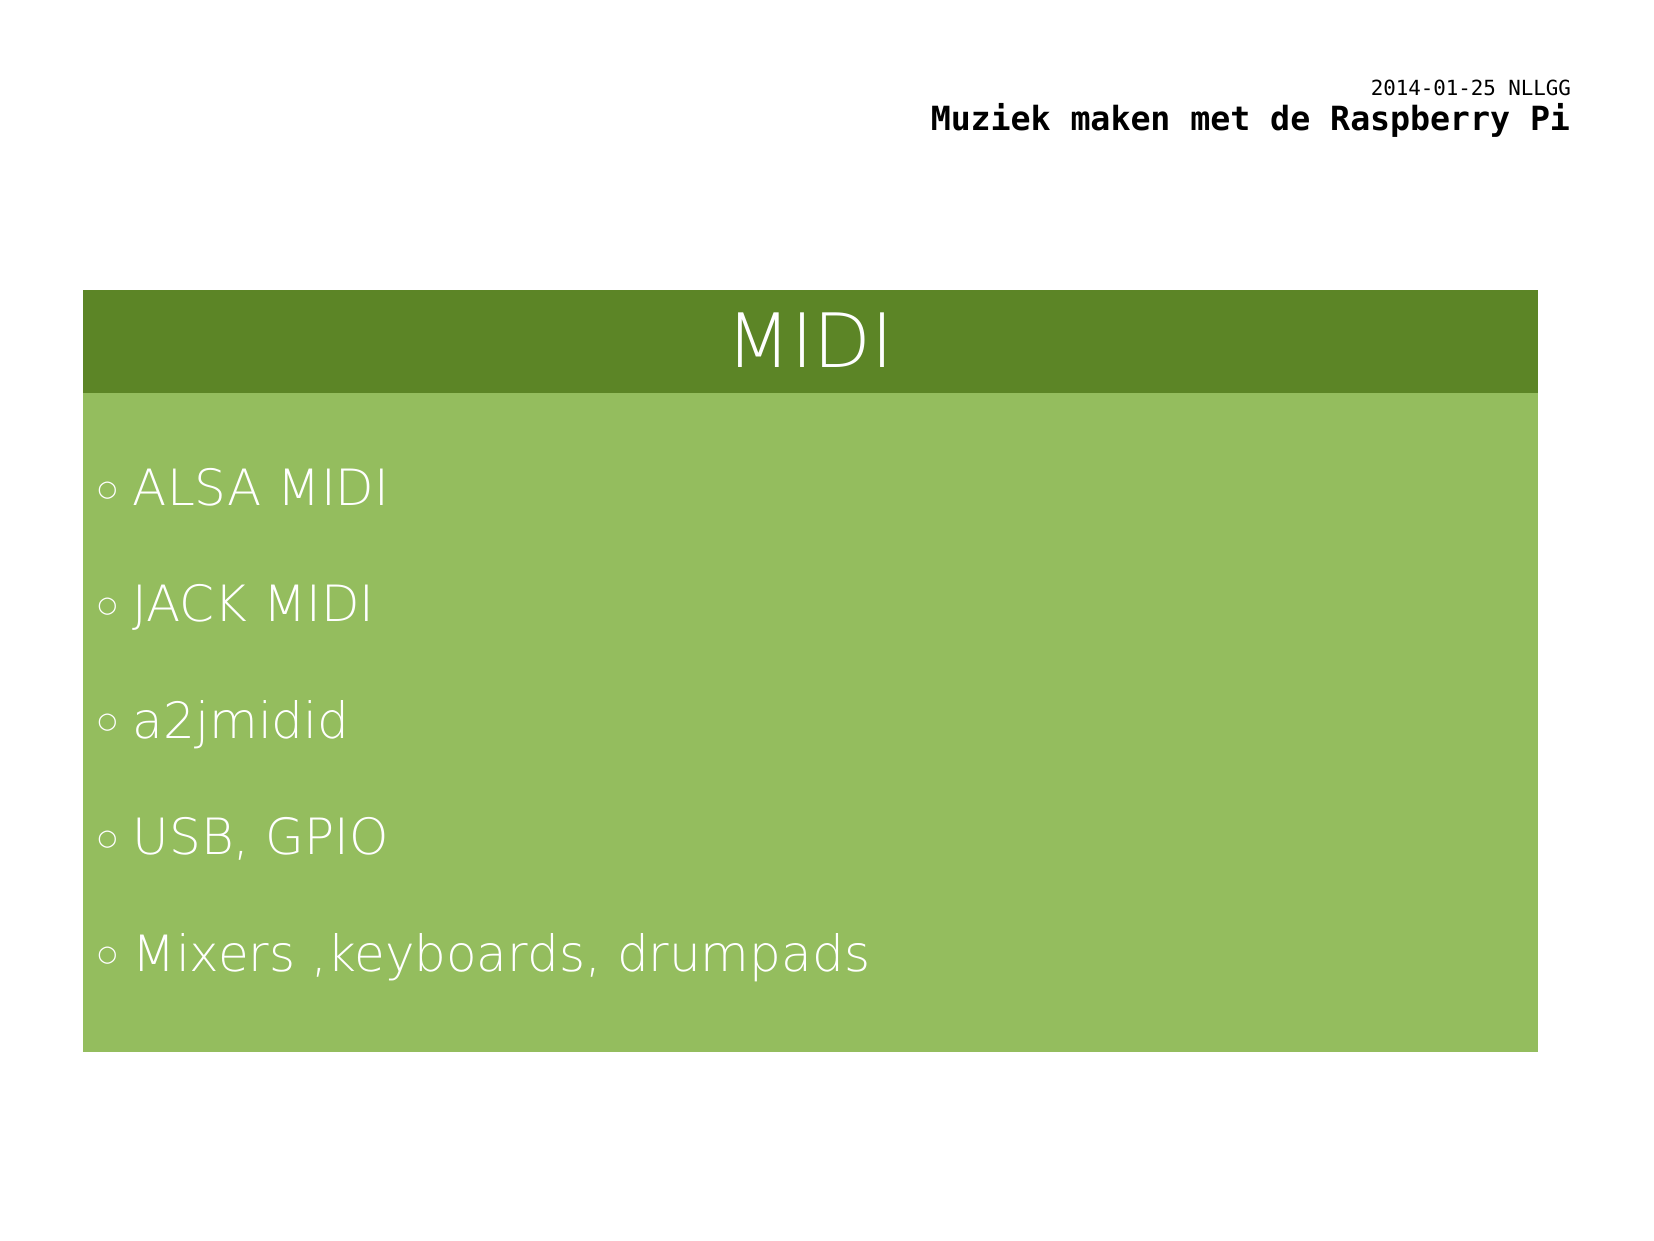

# 2014-01-25 NLLGG Muziek maken met de Raspberry Pi
| MIDI |
| --- |
| ALSA MIDI JACK MIDI a2jmidid USB, GPIO Mixers ,keyboards, drumpads |